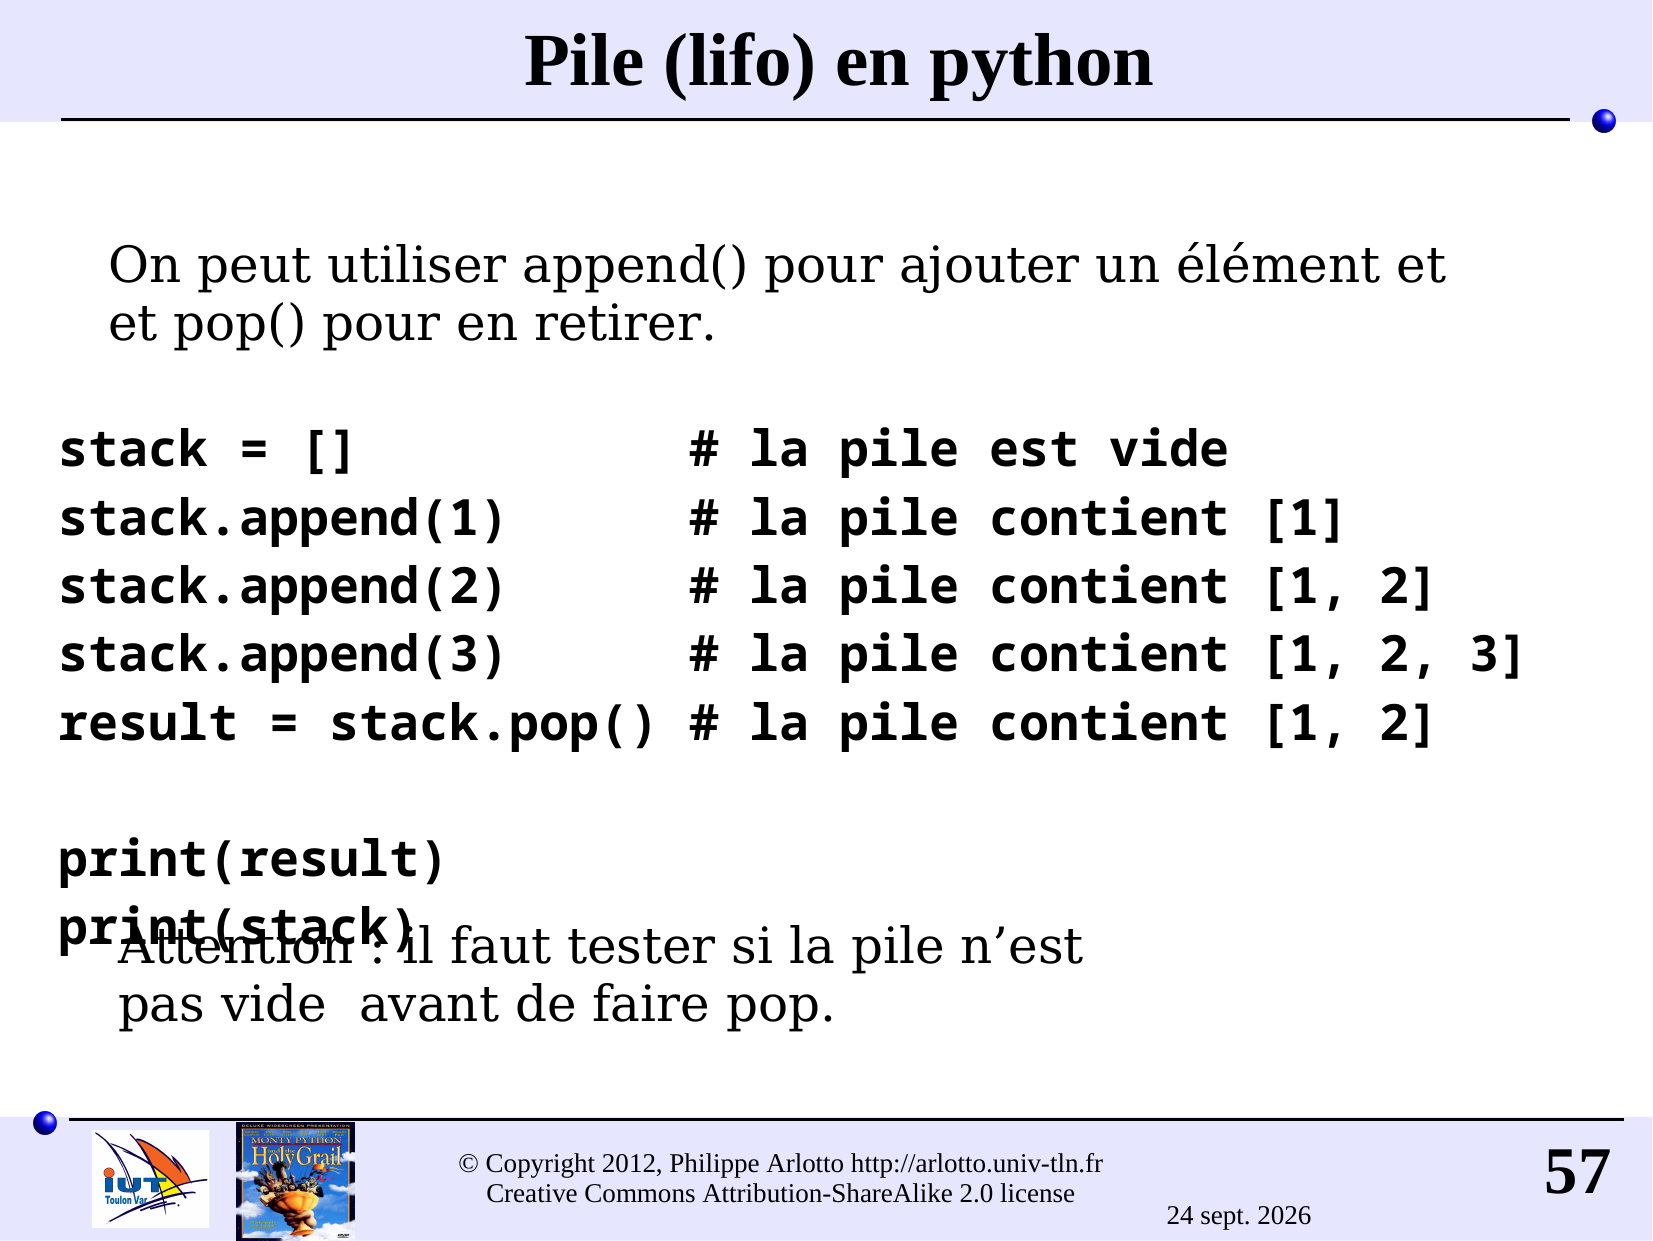

# Pile (lifo) en python
On peut utiliser append() pour ajouter un élément et
et pop() pour en retirer.
stack = [] # la pile est vide
stack.append(1) # la pile contient [1]
stack.append(2) # la pile contient [1, 2]
stack.append(3) # la pile contient [1, 2, 3]
result = stack.pop() # la pile contient [1, 2]
print(result)
print(stack)
Attention : il faut tester si la pile n’est pas vide avant de faire pop.